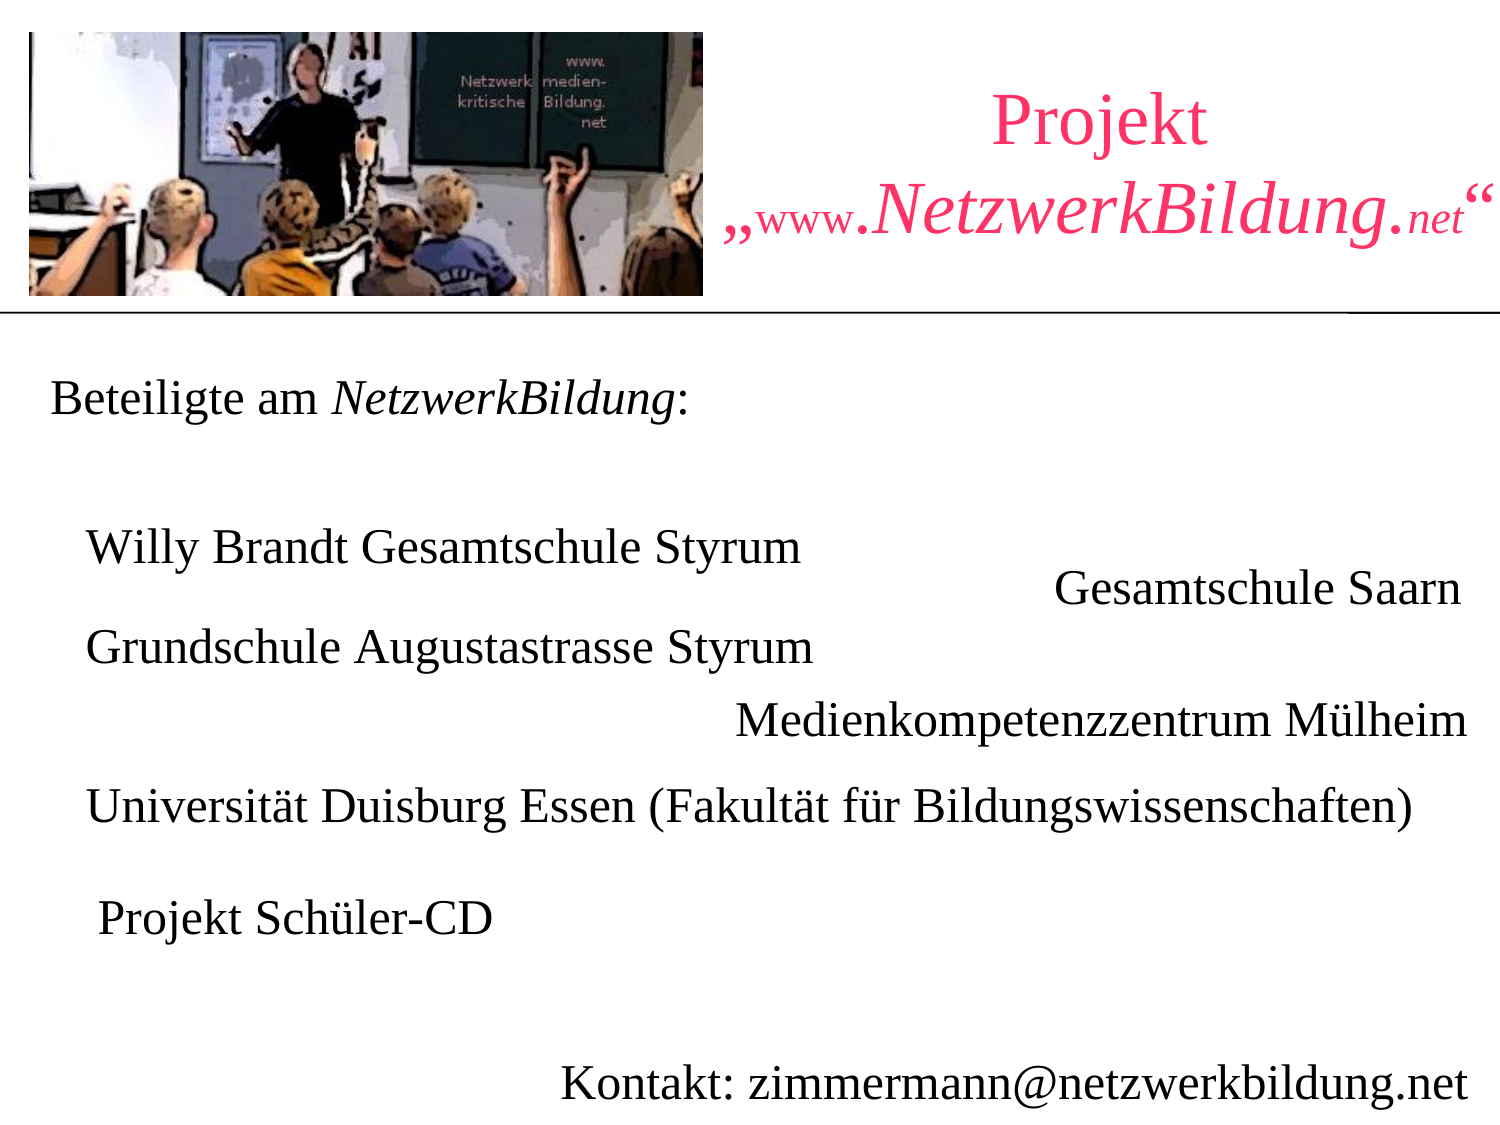

Projekt
„www.NetzwerkBildung.net“
Beteiligte am NetzwerkBildung:
Willy Brandt Gesamtschule Styrum
Gesamtschule Saarn
Grundschule Augustastrasse Styrum
Medienkompetenzzentrum Mülheim
Universität Duisburg Essen (Fakultät für Bildungswissenschaften)
Projekt Schüler-CD
Kontakt: zimmermann@netzwerkbildung.net